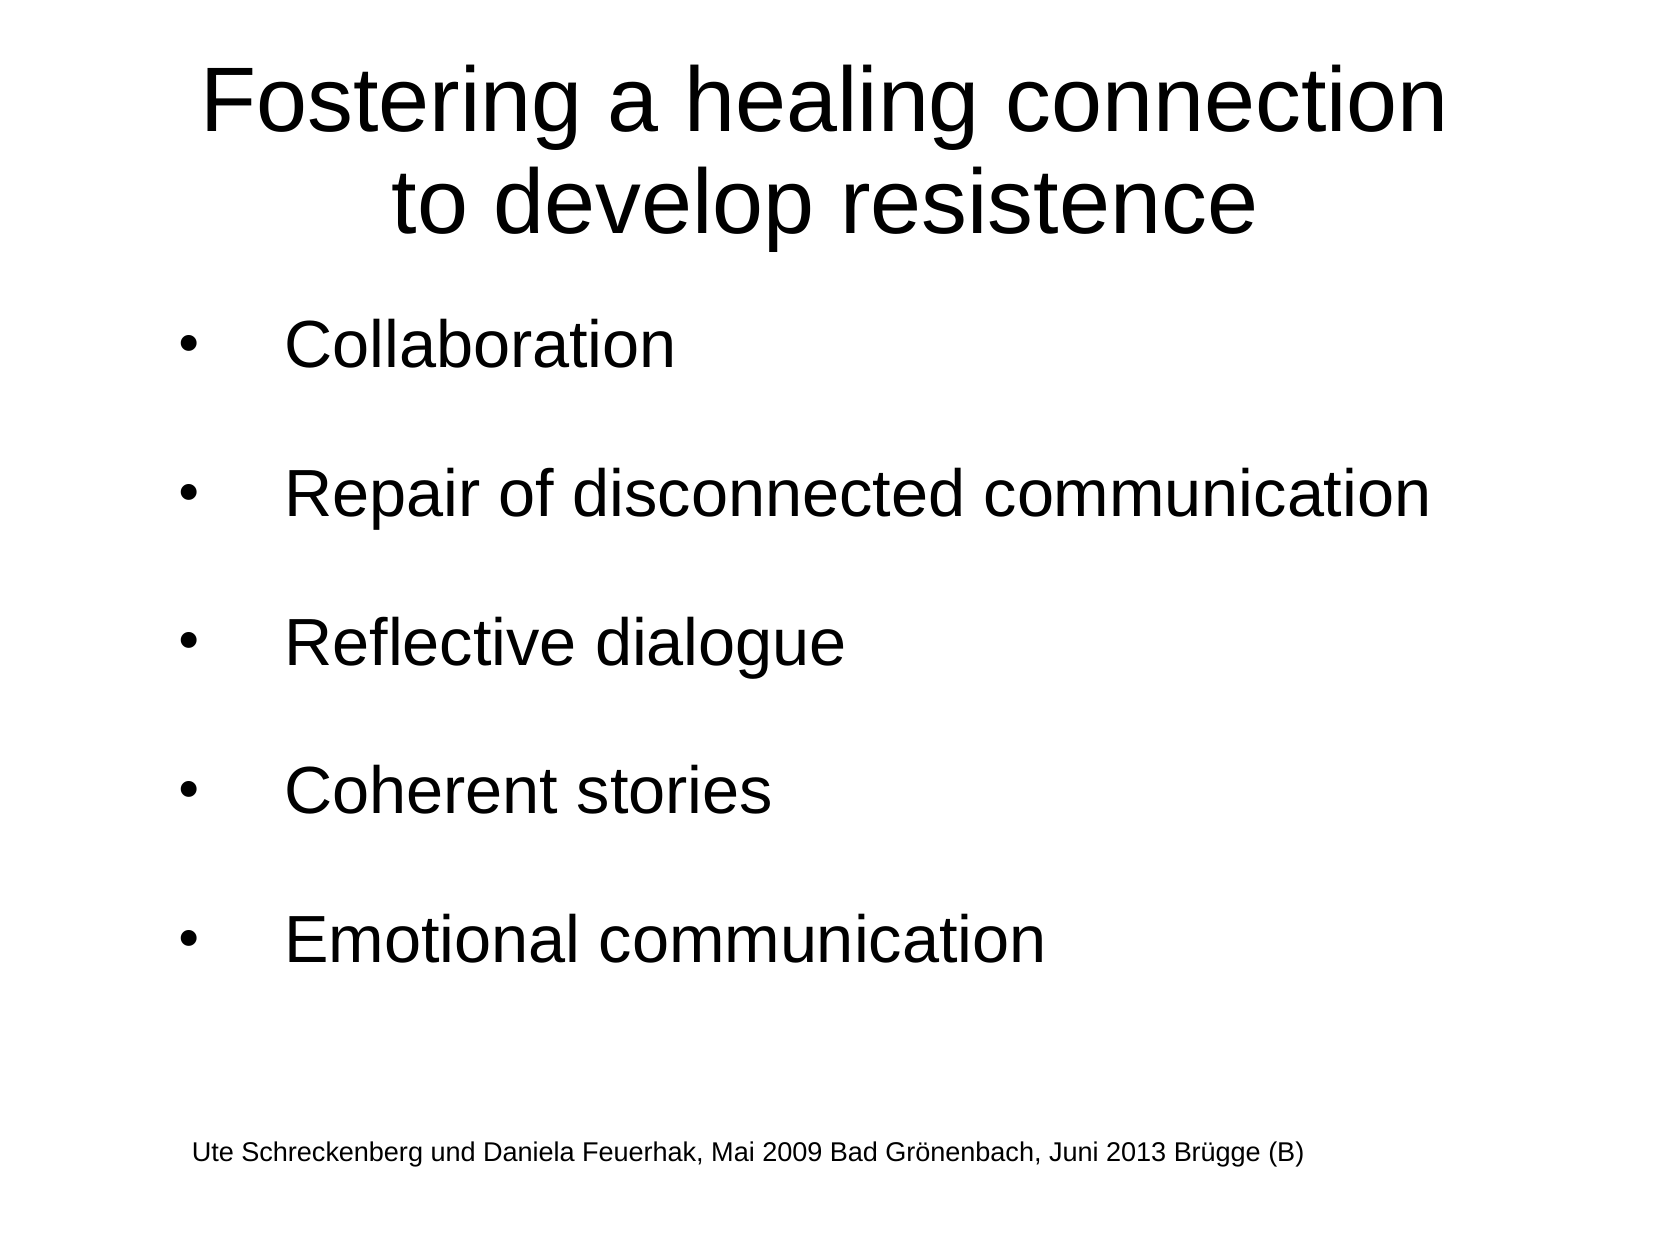

# Fostering a healing connection to develop resistence
Collaboration
Repair of disconnected communication
Reflective dialogue
Coherent stories
Emotional communication
Ute Schreckenberg und Daniela Feuerhak, Mai 2009 Bad Grönenbach, Juni 2013 Brügge (B)